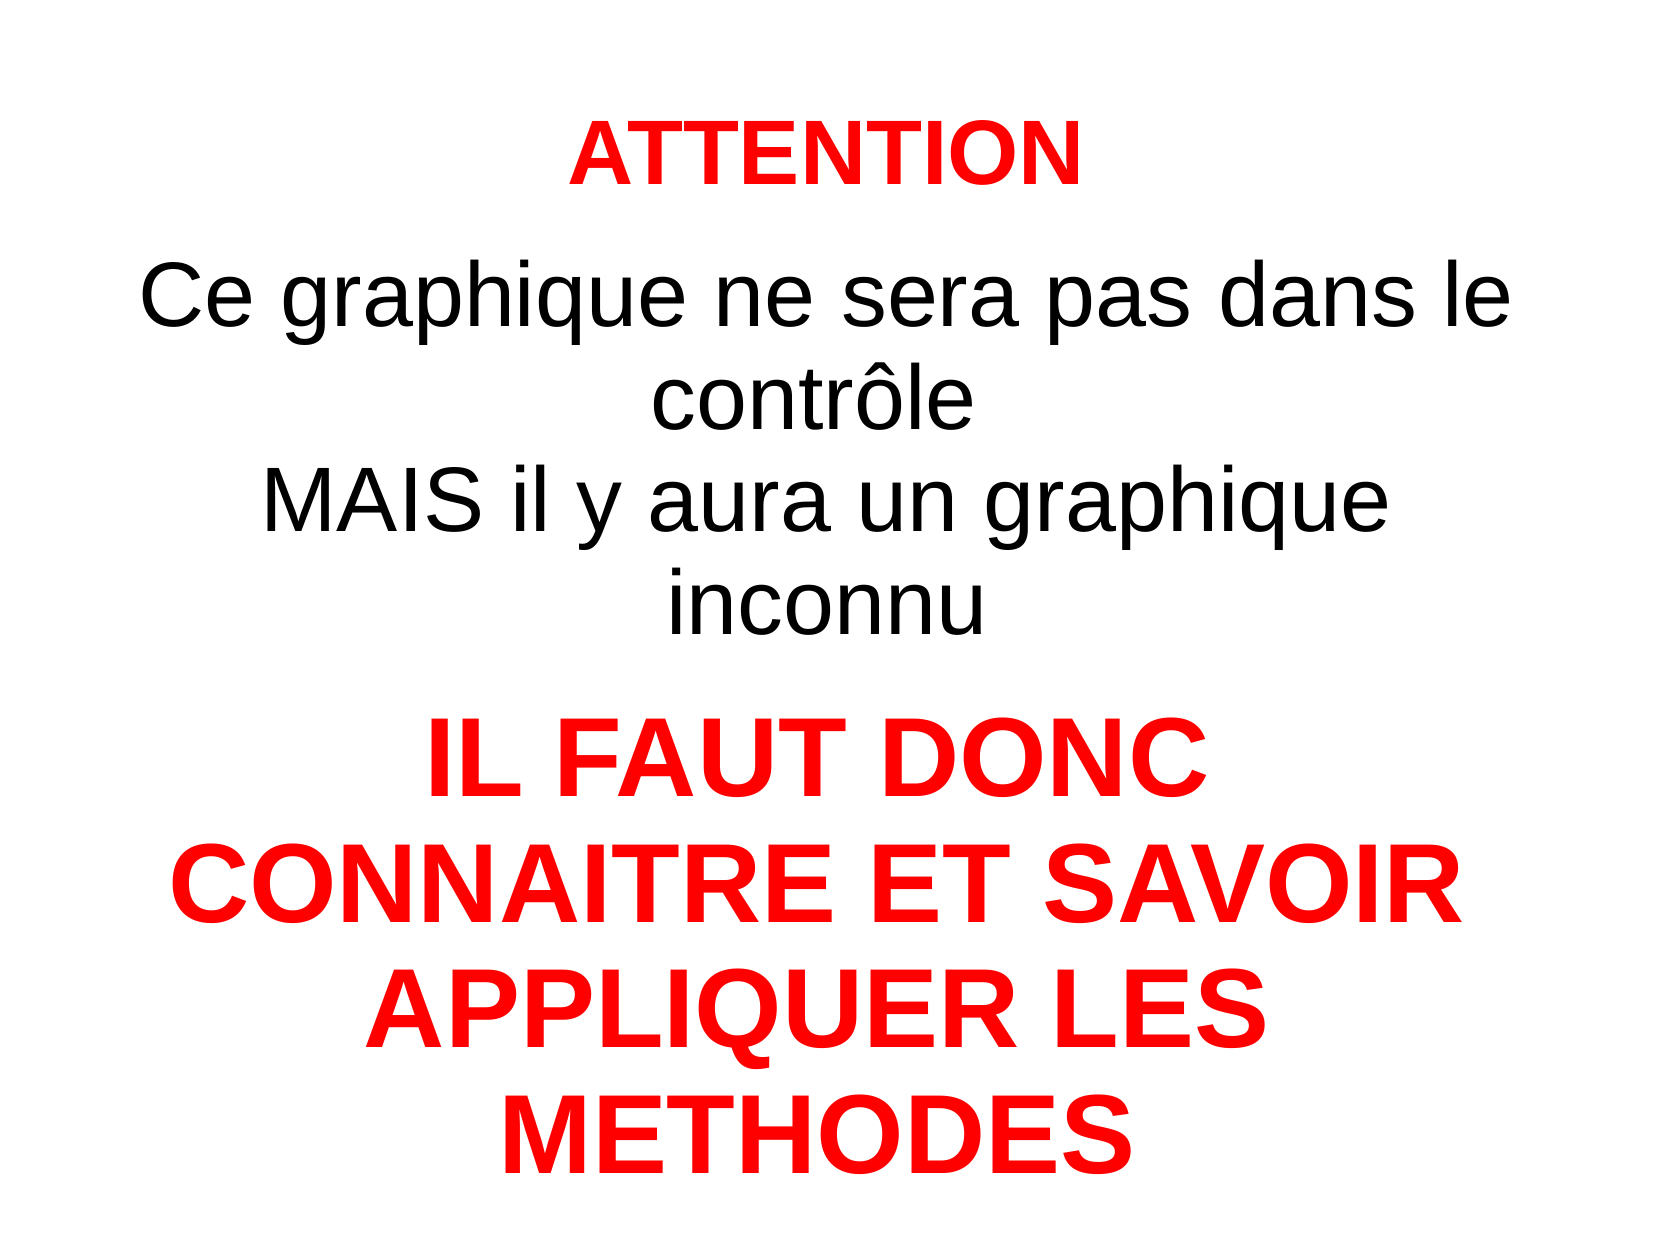

# ATTENTION
Ce graphique ne sera pas dans le contrôle
MAIS il y aura un graphique inconnu
IL FAUT DONC CONNAITRE ET SAVOIR APPLIQUER LES METHODES